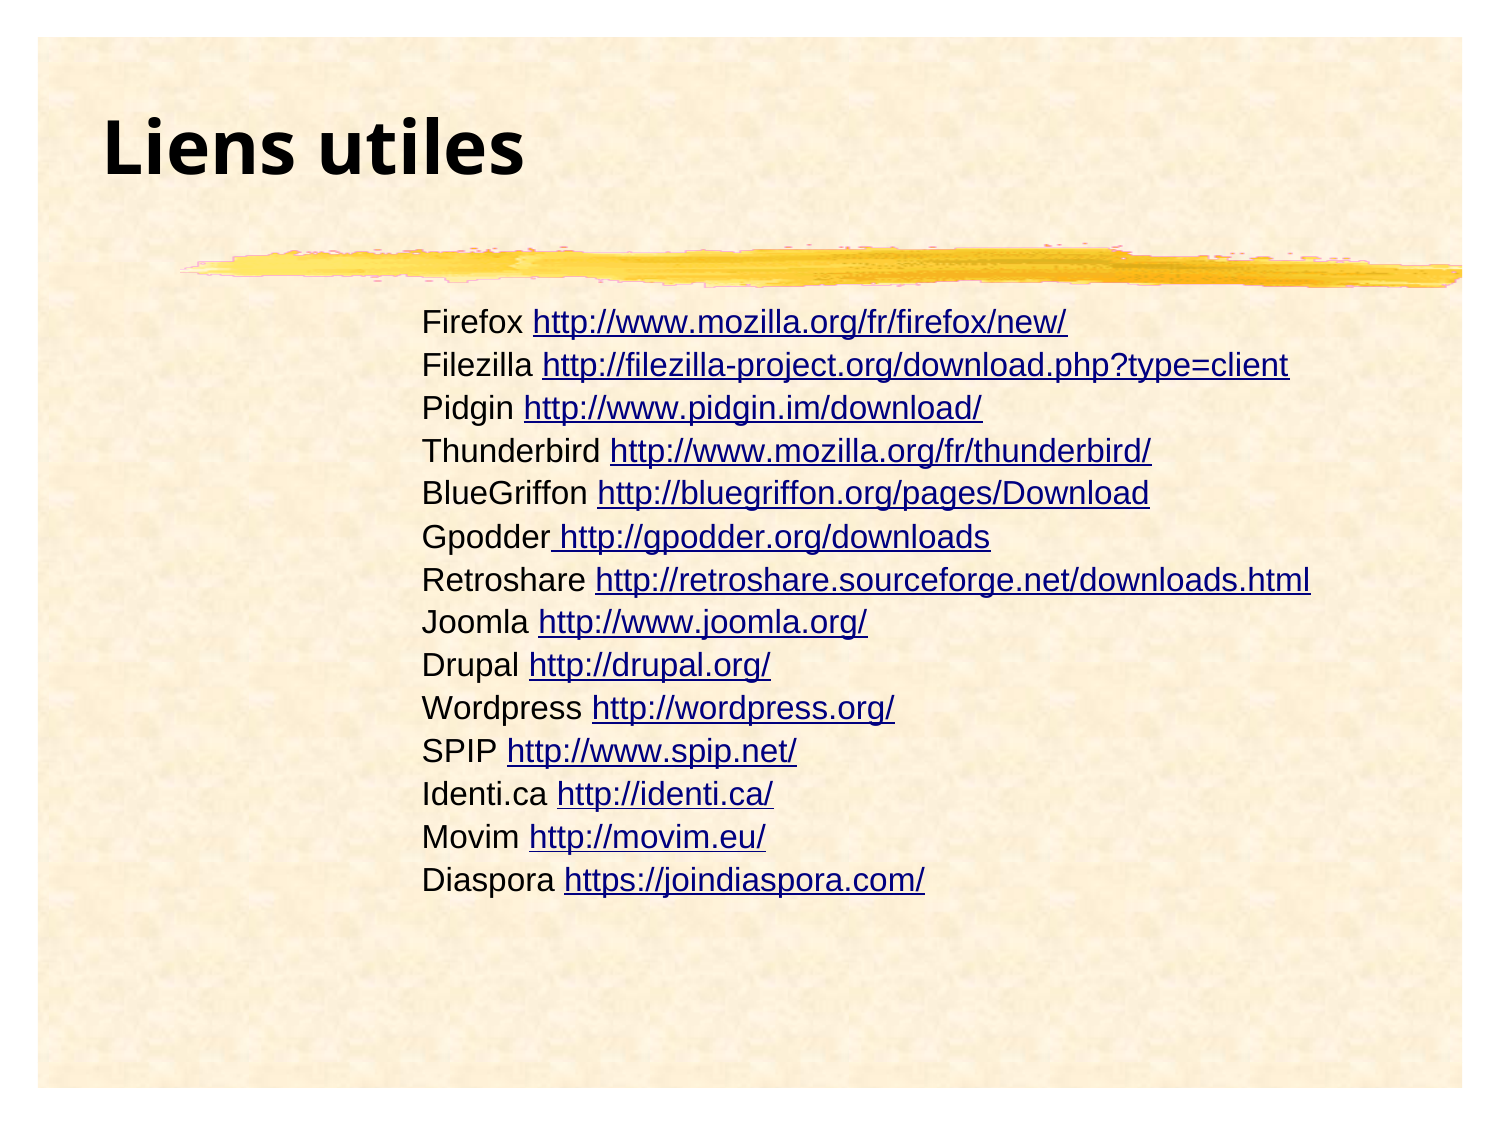

# Liens utiles
Firefox http://www.mozilla.org/fr/firefox/new/
Filezilla http://filezilla-project.org/download.php?type=client
Pidgin http://www.pidgin.im/download/
Thunderbird http://www.mozilla.org/fr/thunderbird/
BlueGriffon http://bluegriffon.org/pages/Download
Gpodder http://gpodder.org/downloads
Retroshare http://retroshare.sourceforge.net/downloads.html
Joomla http://www.joomla.org/
Drupal http://drupal.org/
Wordpress http://wordpress.org/
SPIP http://www.spip.net/
Identi.ca http://identi.ca/
Movim http://movim.eu/
Diaspora https://joindiaspora.com/